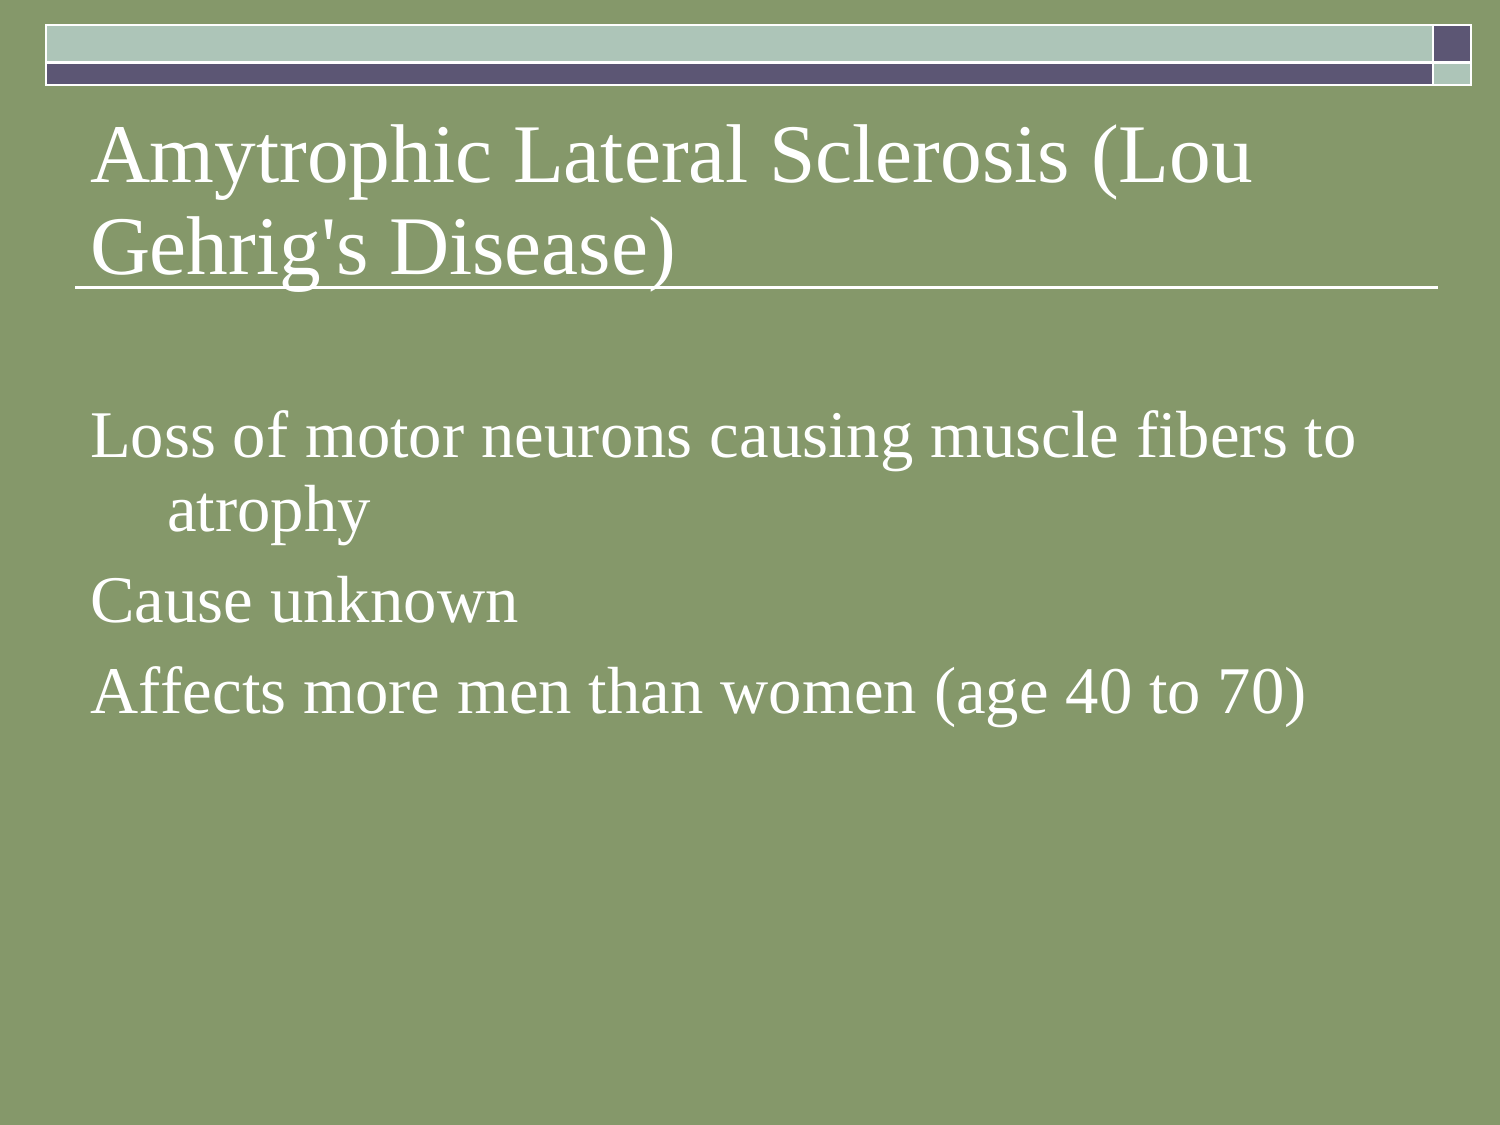

# Amytrophic Lateral Sclerosis (Lou Gehrig's Disease)
Loss of motor neurons causing muscle fibers to atrophy
Cause unknown
Affects more men than women (age 40 to 70)